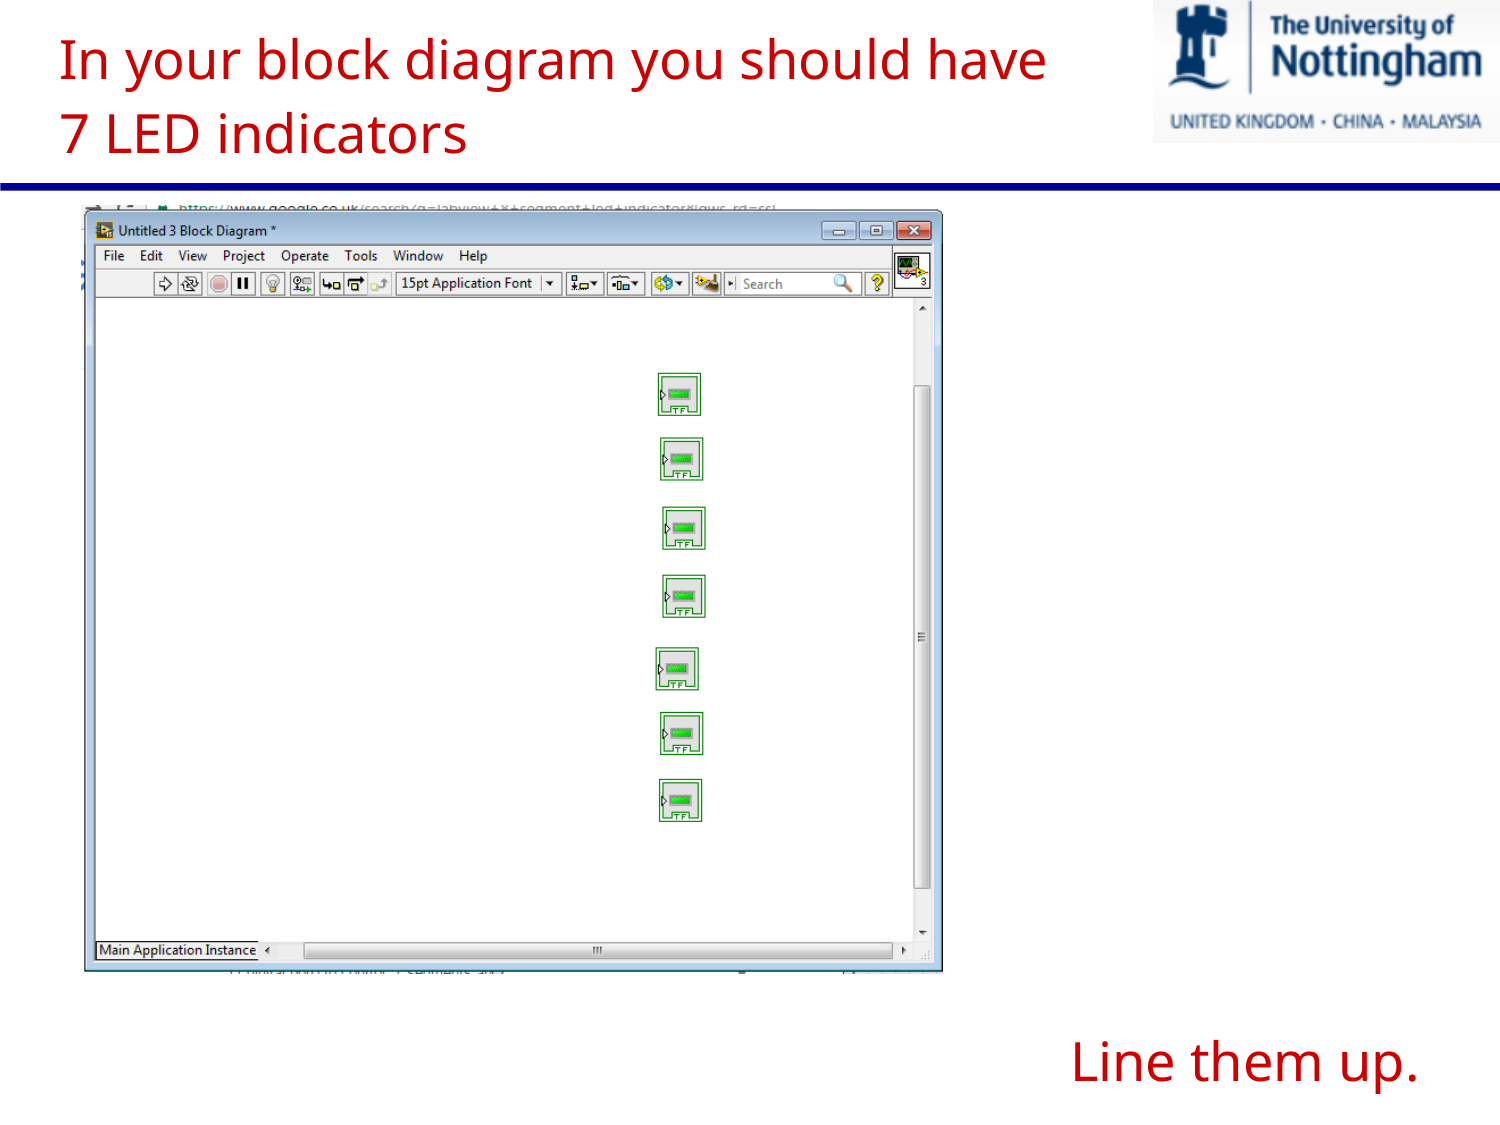

# In your block diagram you should have 7 LED indicators
Line them up.